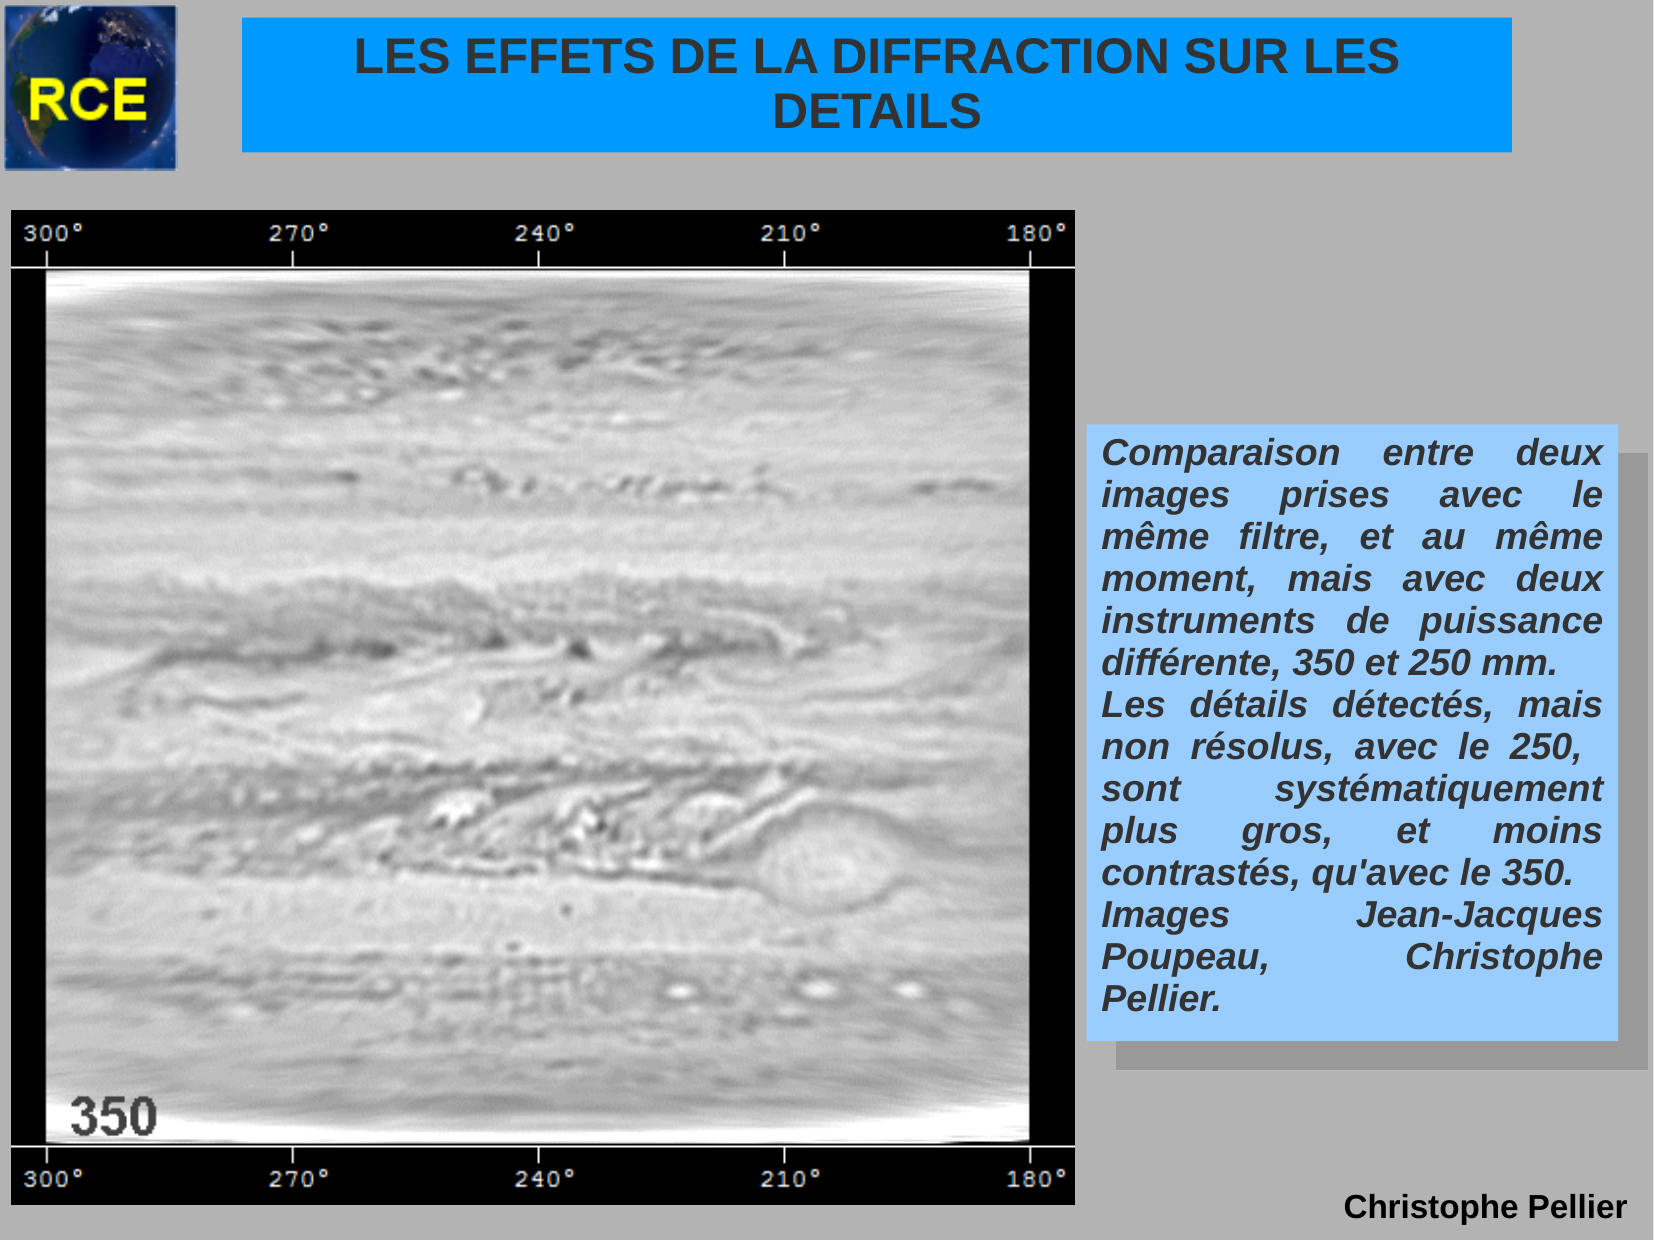

LES EFFETS DE LA DIFFRACTION SUR LES DETAILS
Comparaison entre deux images prises avec le même filtre, et au même moment, mais avec deux instruments de puissance différente, 350 et 250 mm.
Les détails détectés, mais non résolus, avec le 250, sont systématiquement plus gros, et moins contrastés, qu'avec le 350.
Images Jean-Jacques Poupeau, Christophe Pellier.
Christophe Pellier